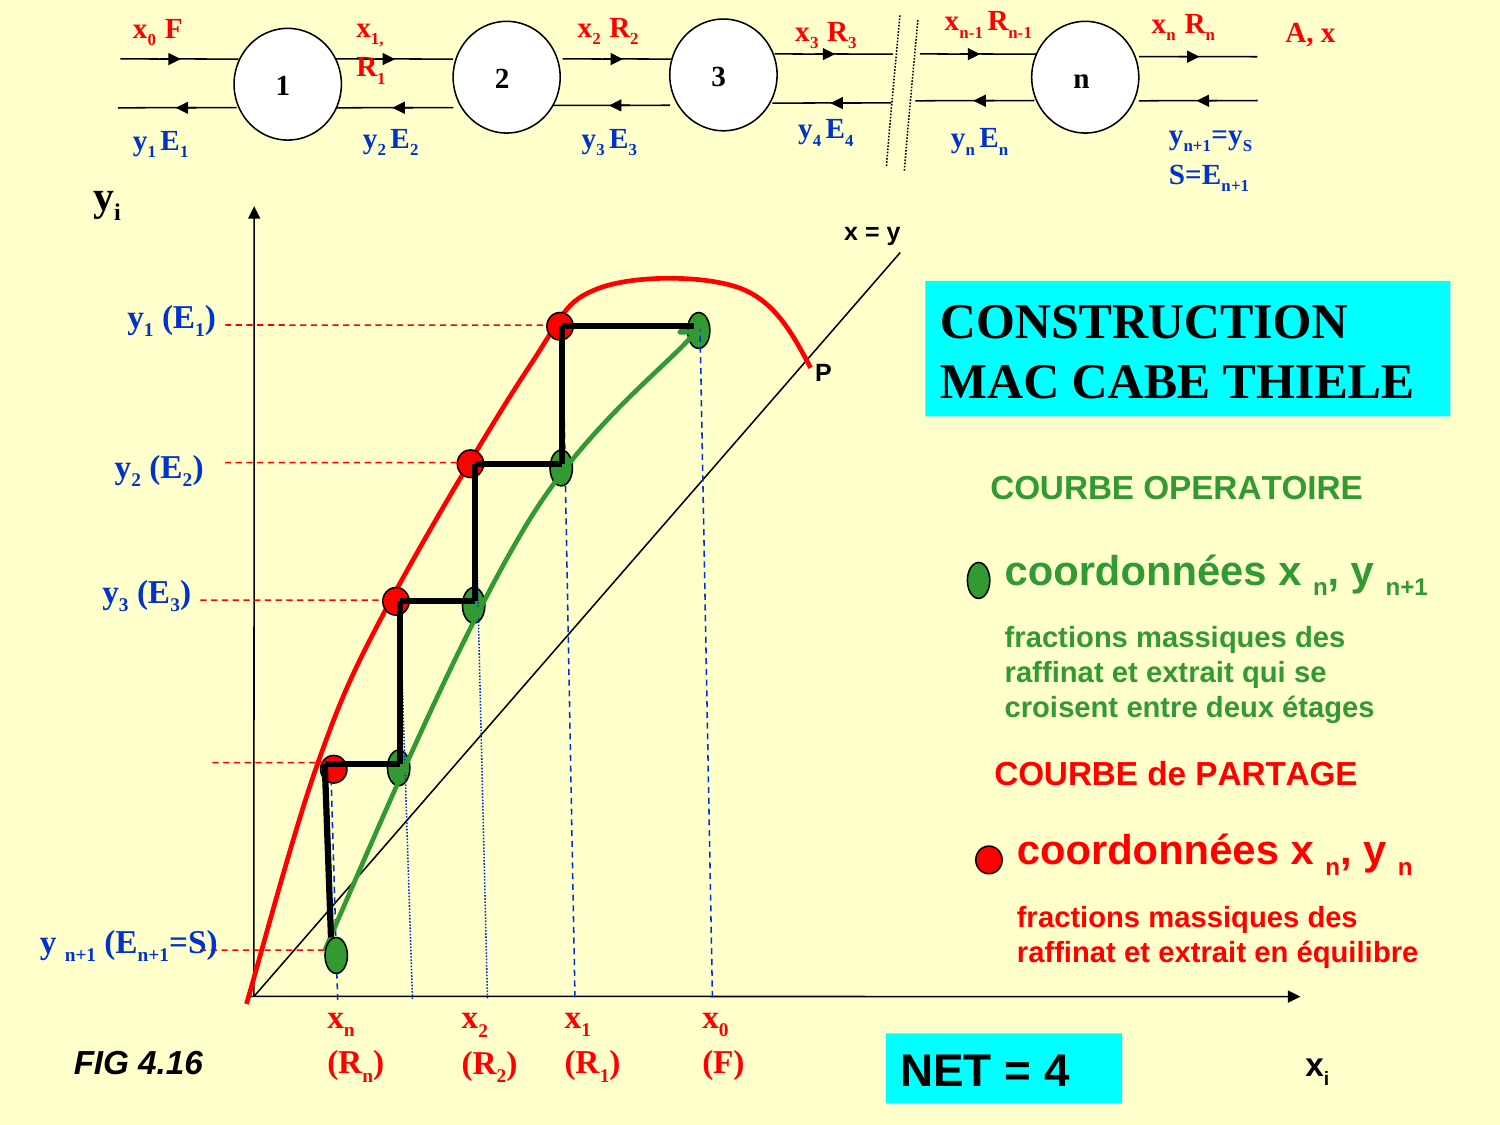

xn-1 Rn-1
yn En
xn Rn
x1, R1
x2 R2
y3 E3
x0 F
x3 R3
y4 E4
A, x
3
2
n
1
yn+1=yS
S=En+1
y2 E2
y1 E1
yi
x = y
CONSTRUCTION MAC CABE THIELE
y1 (E1)
P
y2 (E2)
COURBE OPERATOIRE
coordonnées x n, y n+1
fractions massiques des raffinat et extrait qui se croisent entre deux étages
y3 (E3)
COURBE de PARTAGE
coordonnées x n, y n
fractions massiques des raffinat et extrait en équilibre
y n+1 (En+1=S)
xn
(Rn)
x1
(R1)
x0
(F)
x2 (R2)
FIG 4.16
NET = 4
xi